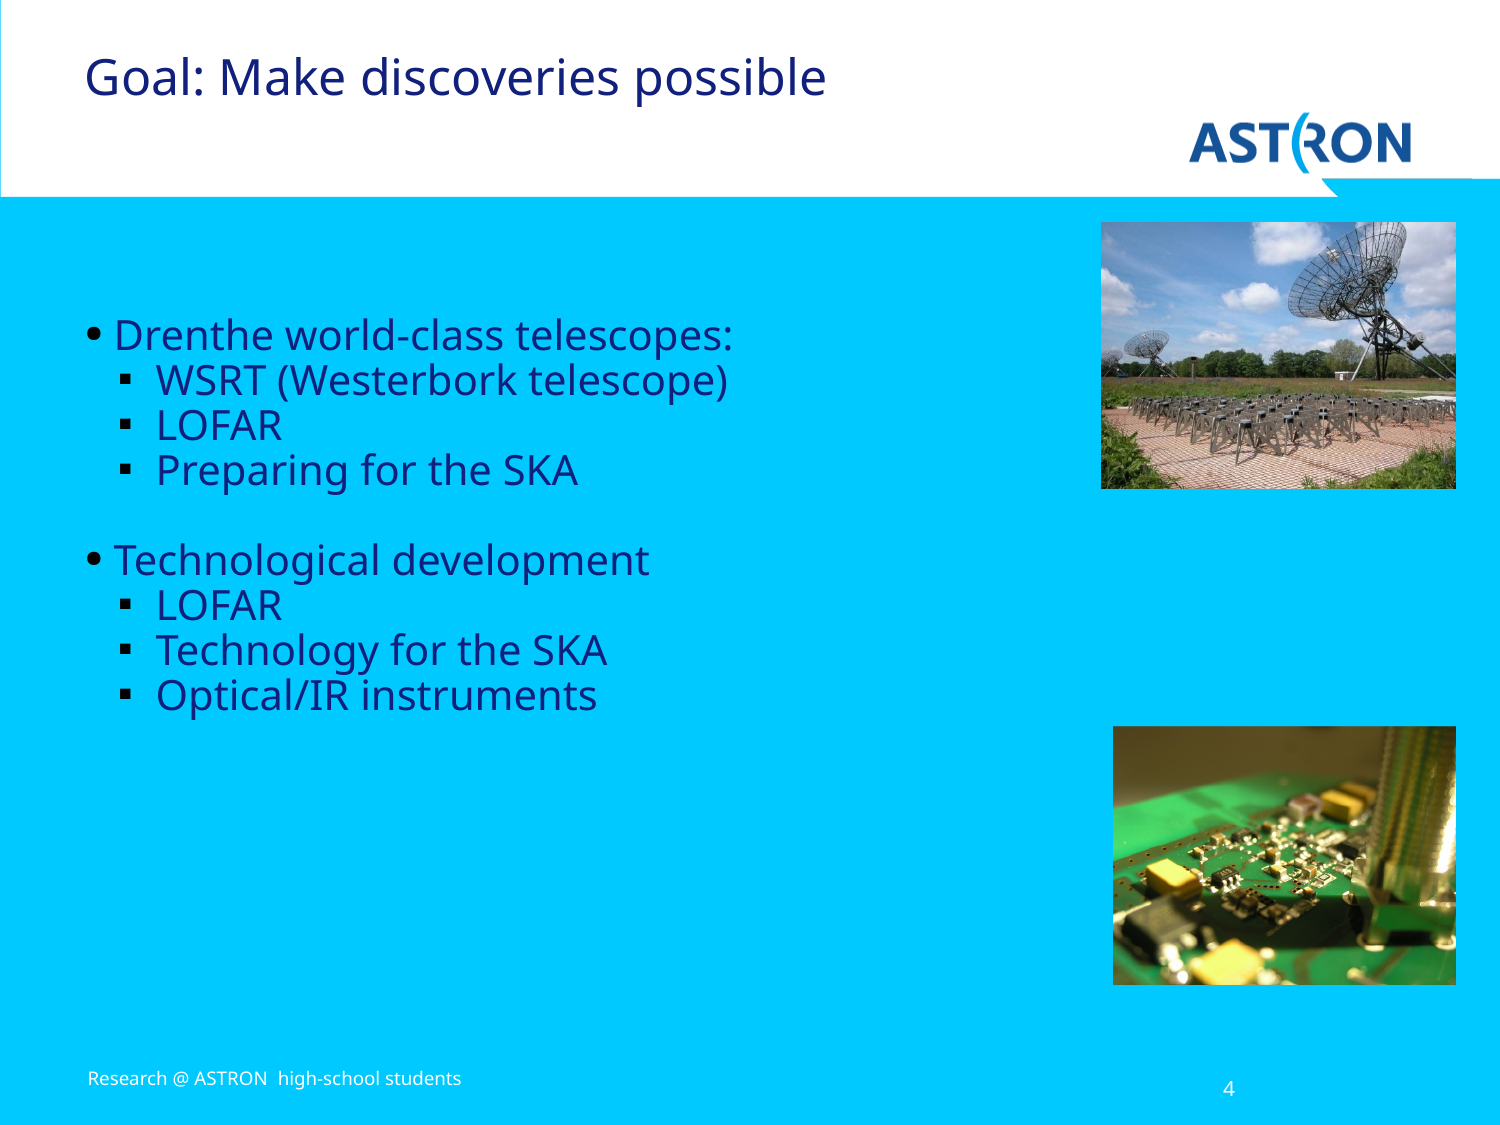

Goal: Make discoveries possible
 Drenthe world-class telescopes:
WSRT (Westerbork telescope)
LOFAR
Preparing for the SKA
 Technological development
LOFAR
Technology for the SKA
Optical/IR instruments
Research @ ASTRON high-school students